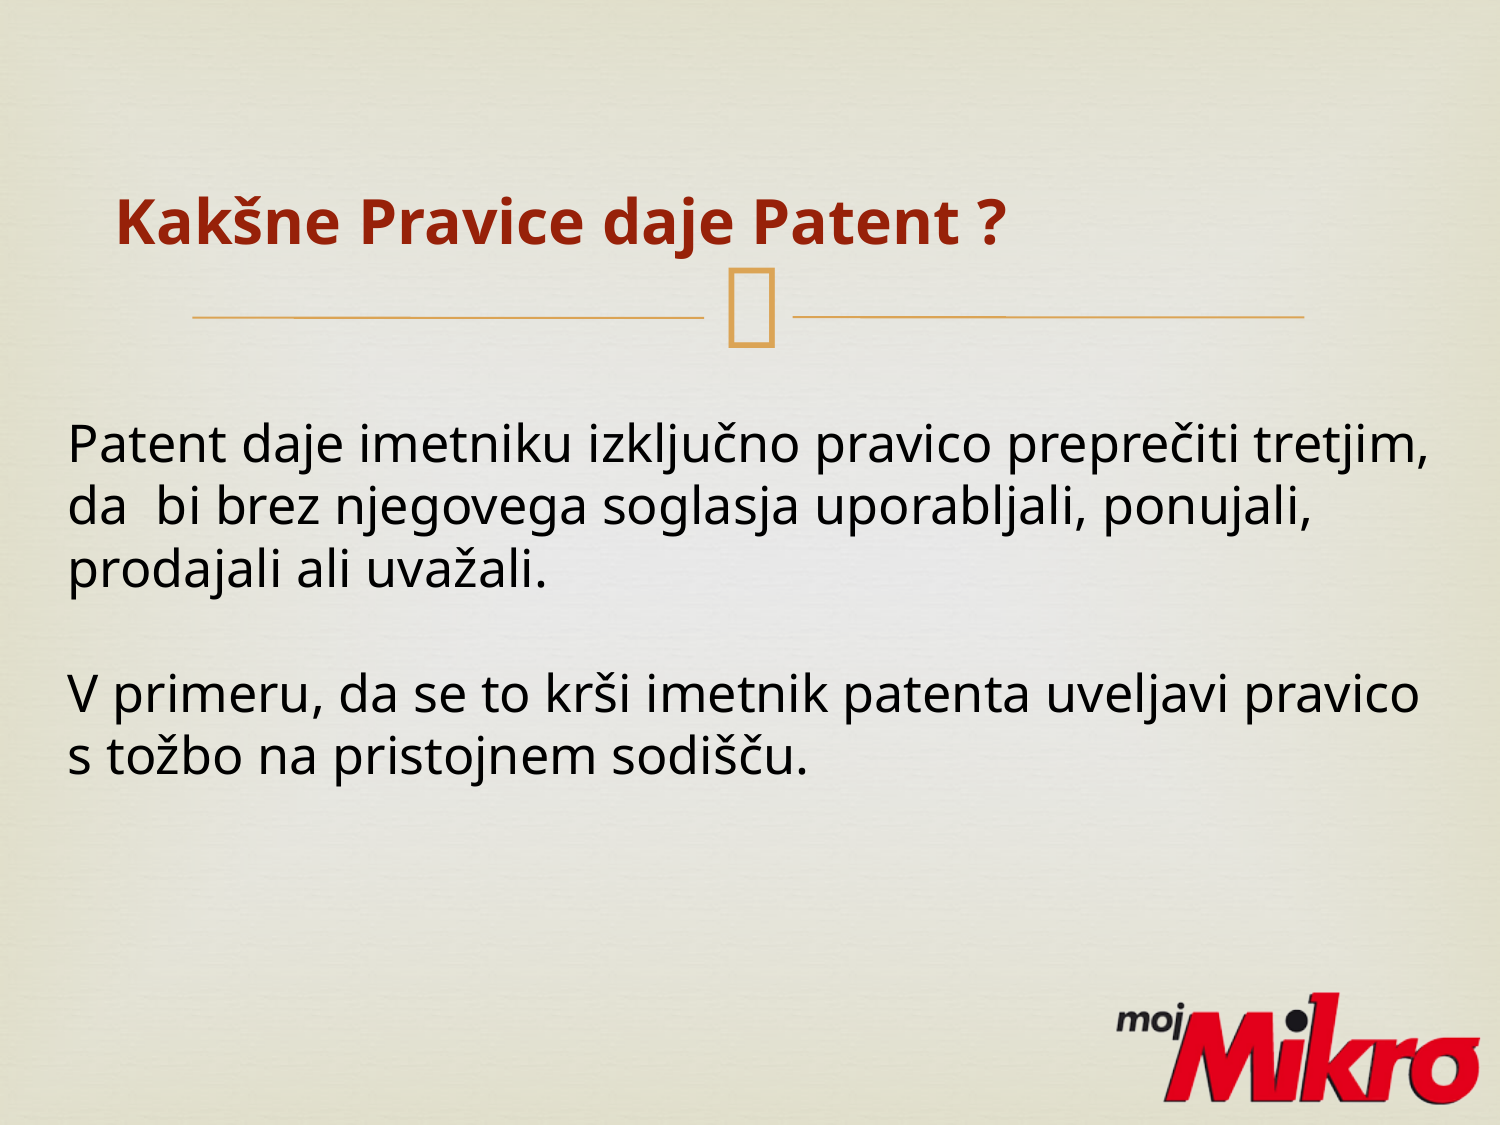

Kakšne Pravice daje Patent ?
Patent daje imetniku izključno pravico preprečiti tretjim, da bi brez njegovega soglasja uporabljali, ponujali, prodajali ali uvažali.
V primeru, da se to krši imetnik patenta uveljavi pravico s tožbo na pristojnem sodišču.